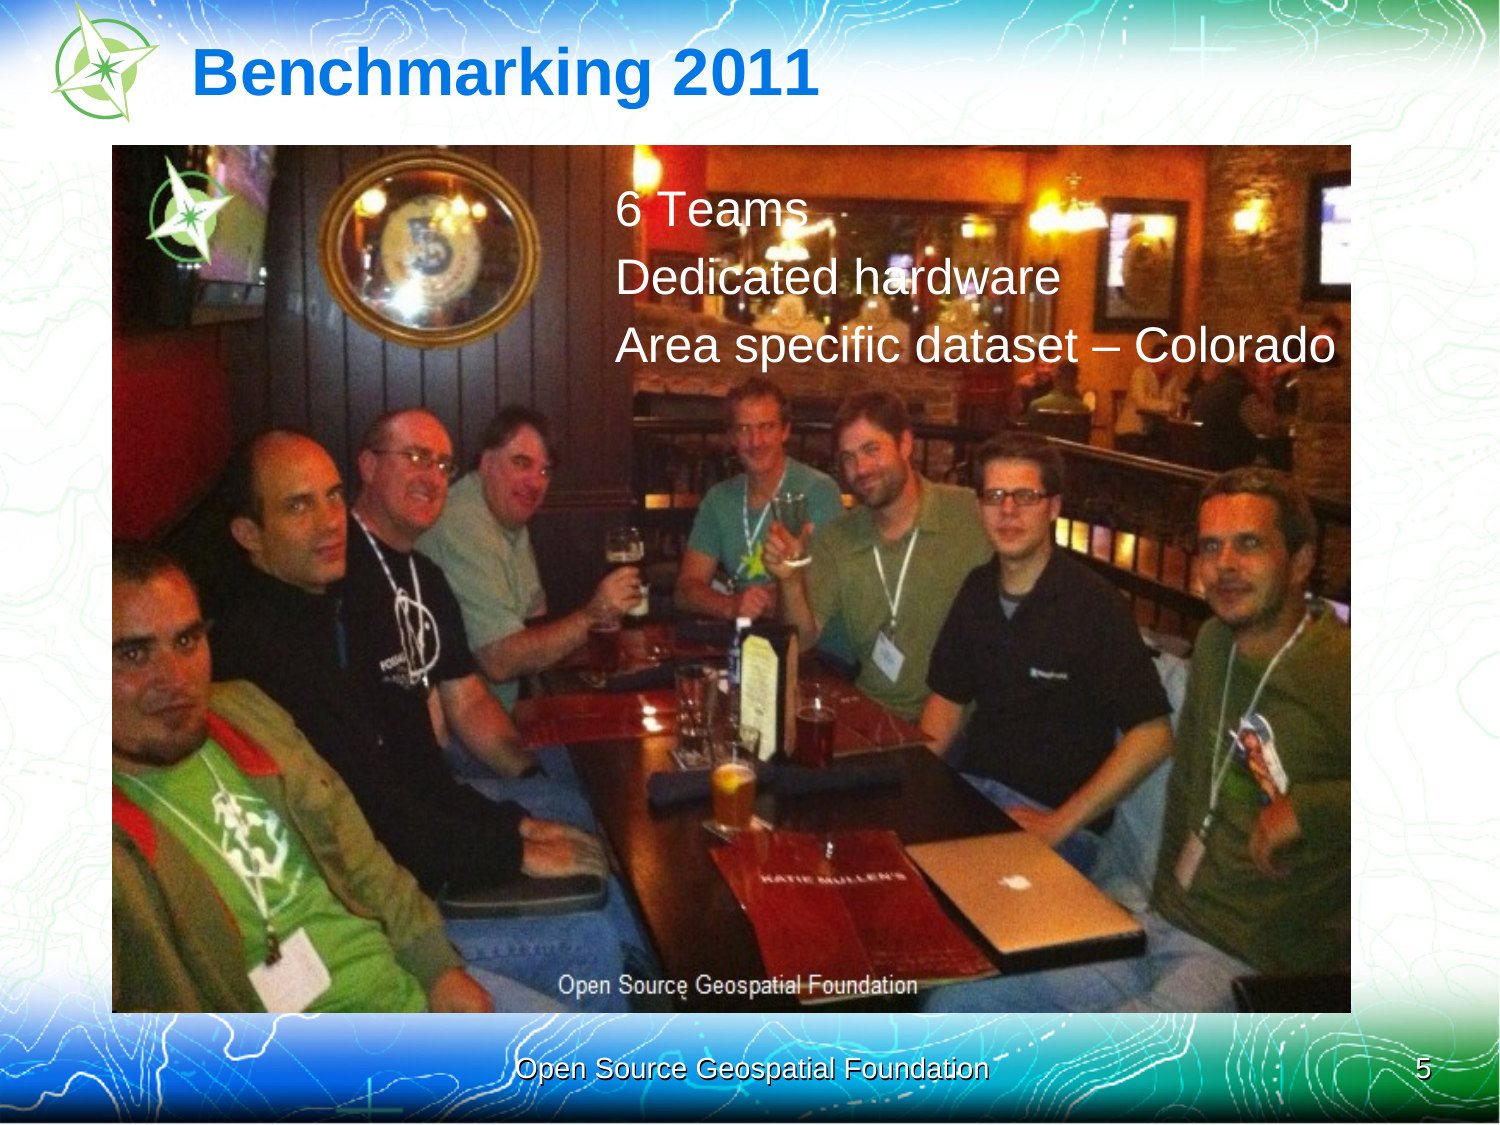

# Benchmarking 2011
6 Teams
Dedicated hardware
Area specific dataset – Colorado
Open Source Geospatial Foundation